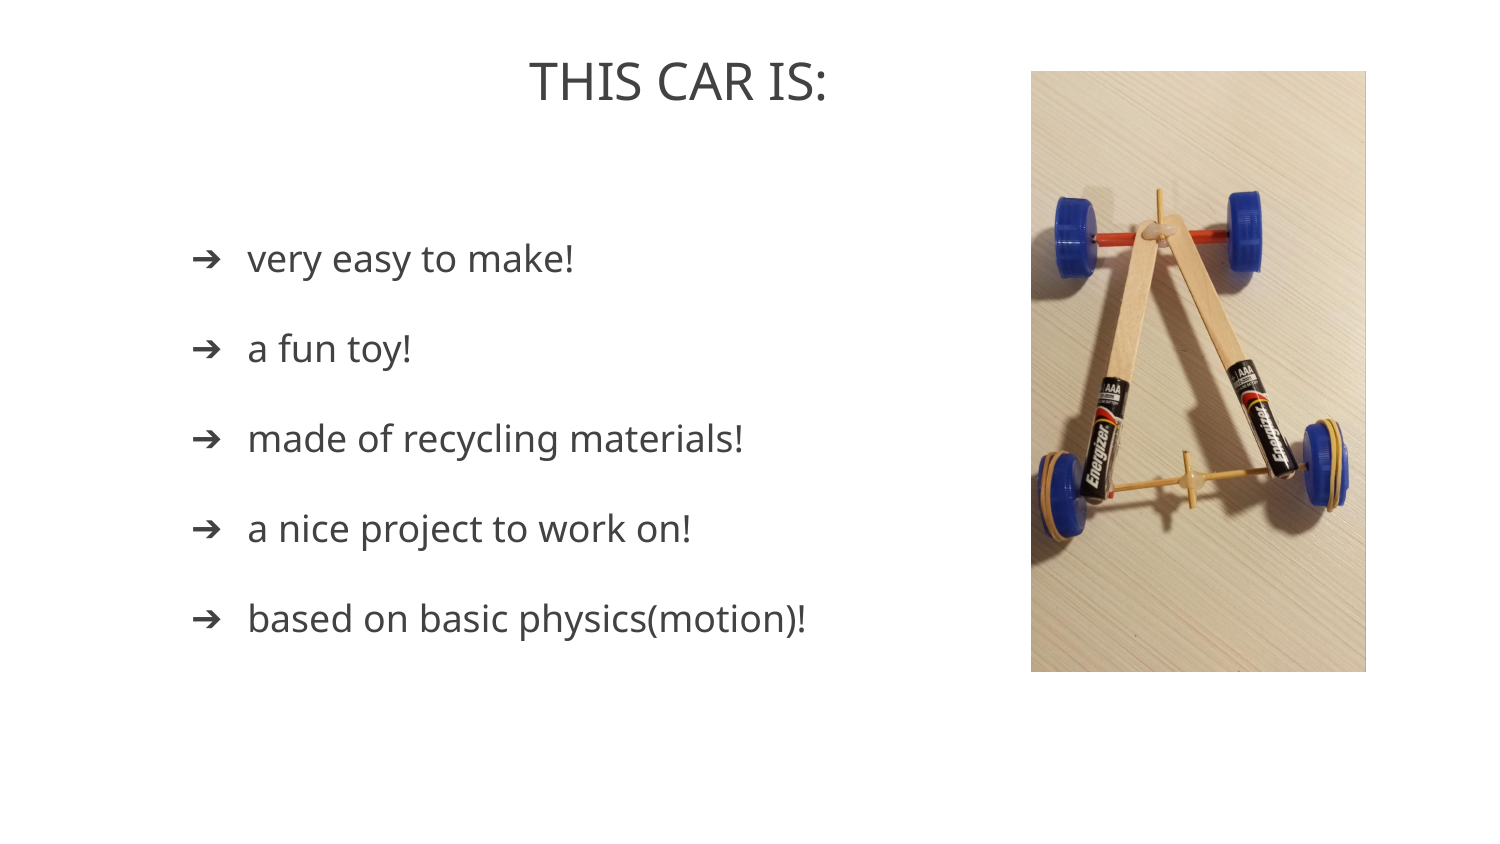

THIS CAR IS:
very easy to make!
a fun toy!
made of recycling materials!
a nice project to work on!
based on basic physics(motion)!